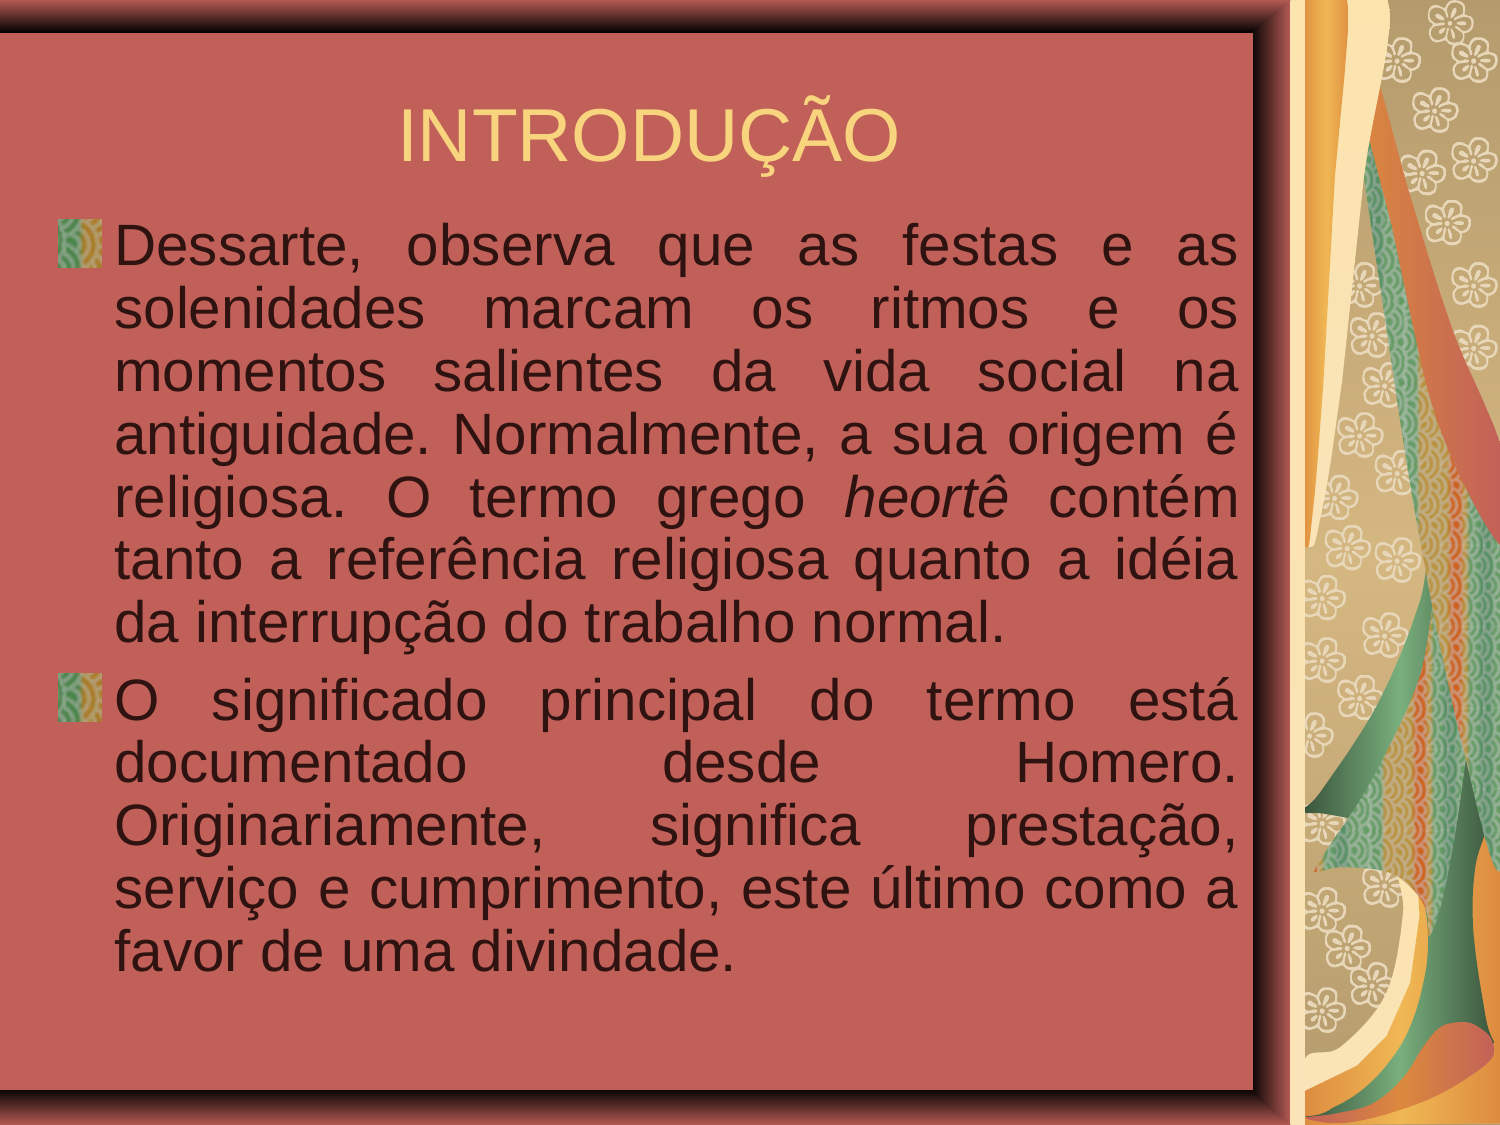

# INTRODUÇÃO
Dessarte, observa que as festas e as solenidades marcam os ritmos e os momentos salientes da vida social na antiguidade. Normalmente, a sua origem é religiosa. O termo grego heortê contém tanto a referência religiosa quanto a idéia da interrupção do trabalho normal.
O significado principal do termo está documentado desde Homero. Originariamente, significa prestação, serviço e cumprimento, este último como a favor de uma divindade.